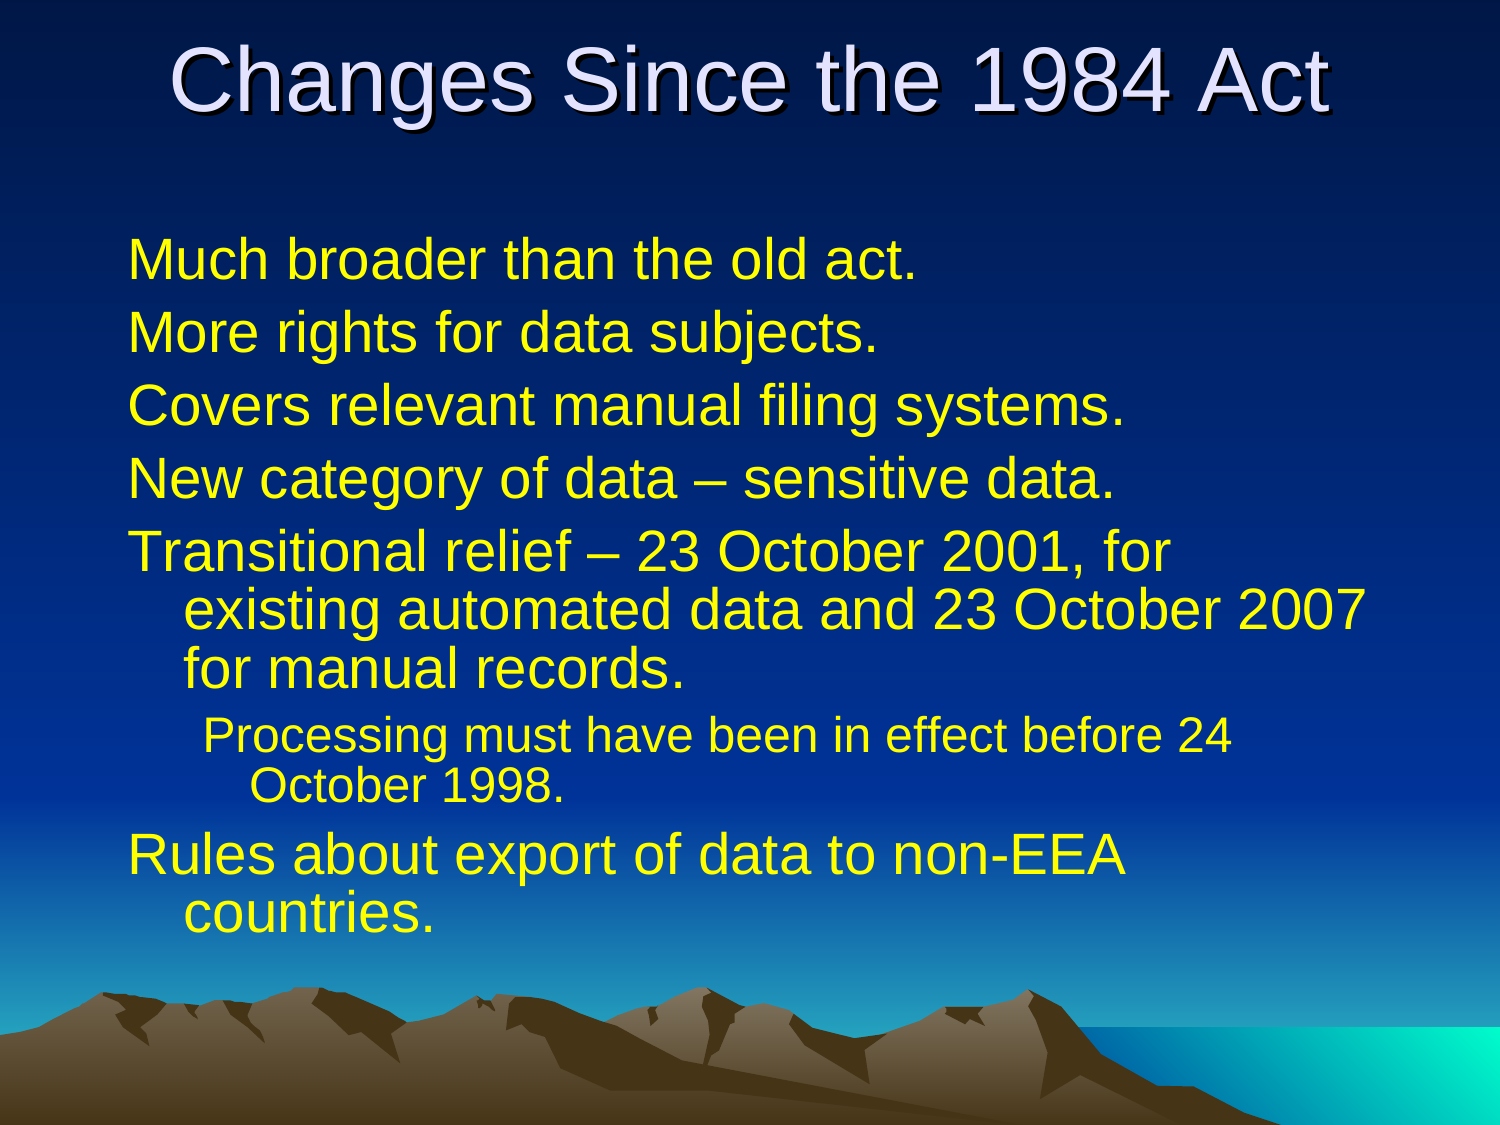

# Changes Since the 1984 Act
Much broader than the old act.
More rights for data subjects.
Covers relevant manual filing systems.
New category of data – sensitive data.
Transitional relief – 23 October 2001, for existing automated data and 23 October 2007 for manual records.
Processing must have been in effect before 24 October 1998.
Rules about export of data to non-EEA countries.